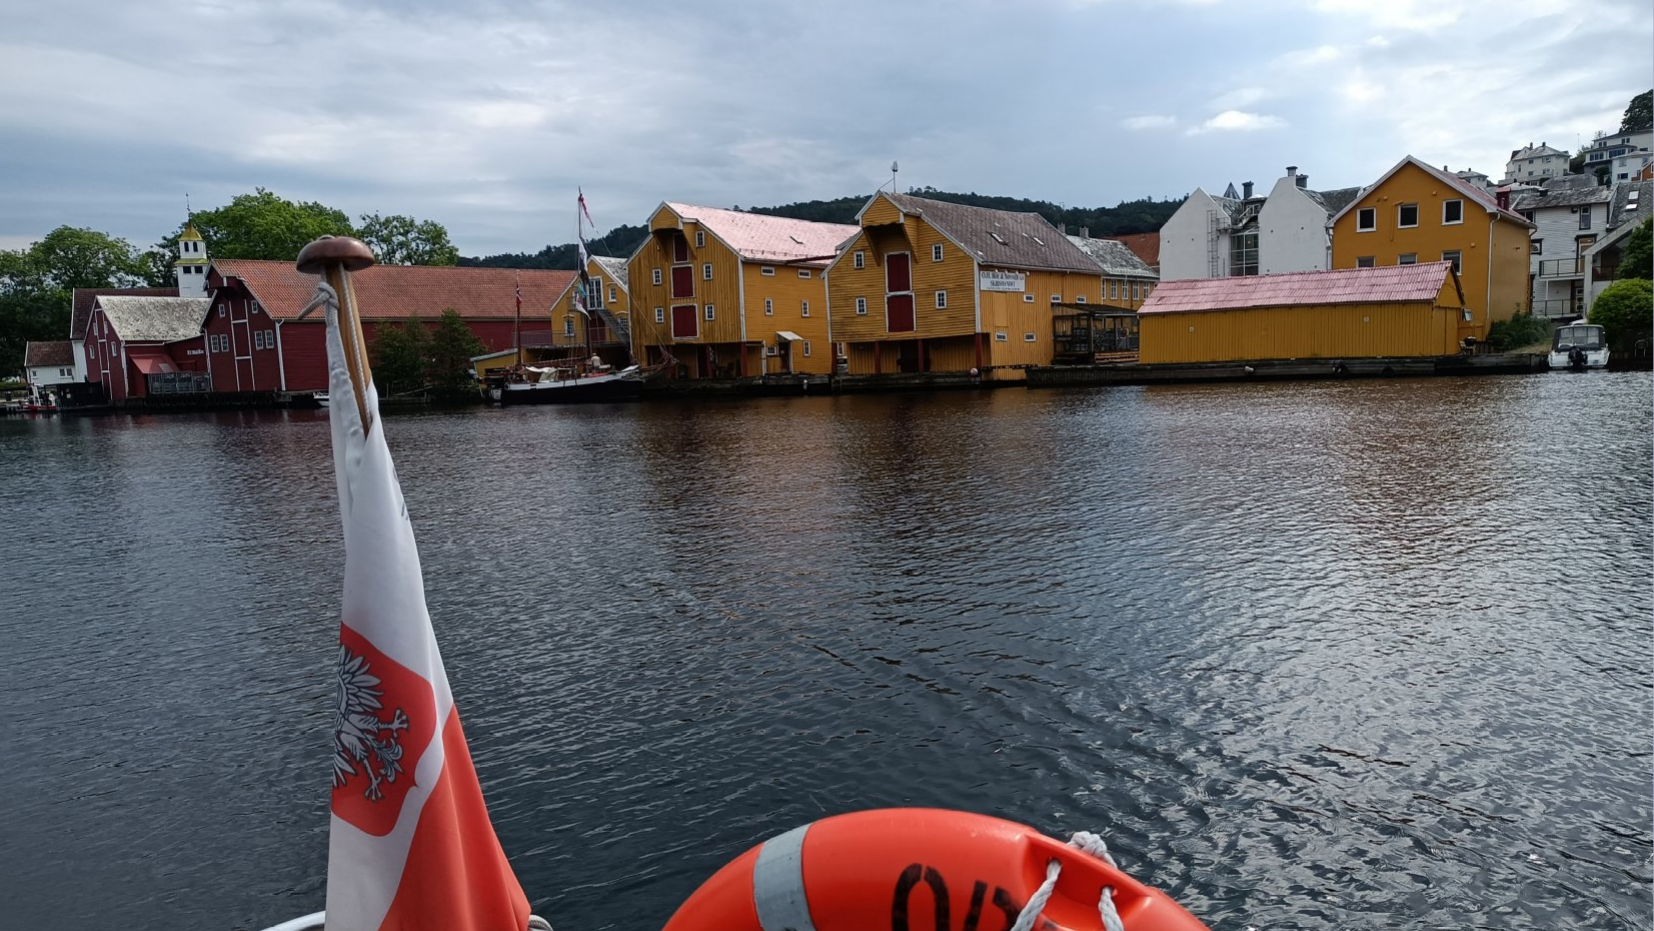

Dzielnica 19-wiecznych, drewnianych domów –
dawniej siedziby zamożnych armatorów rybackiej floty
#